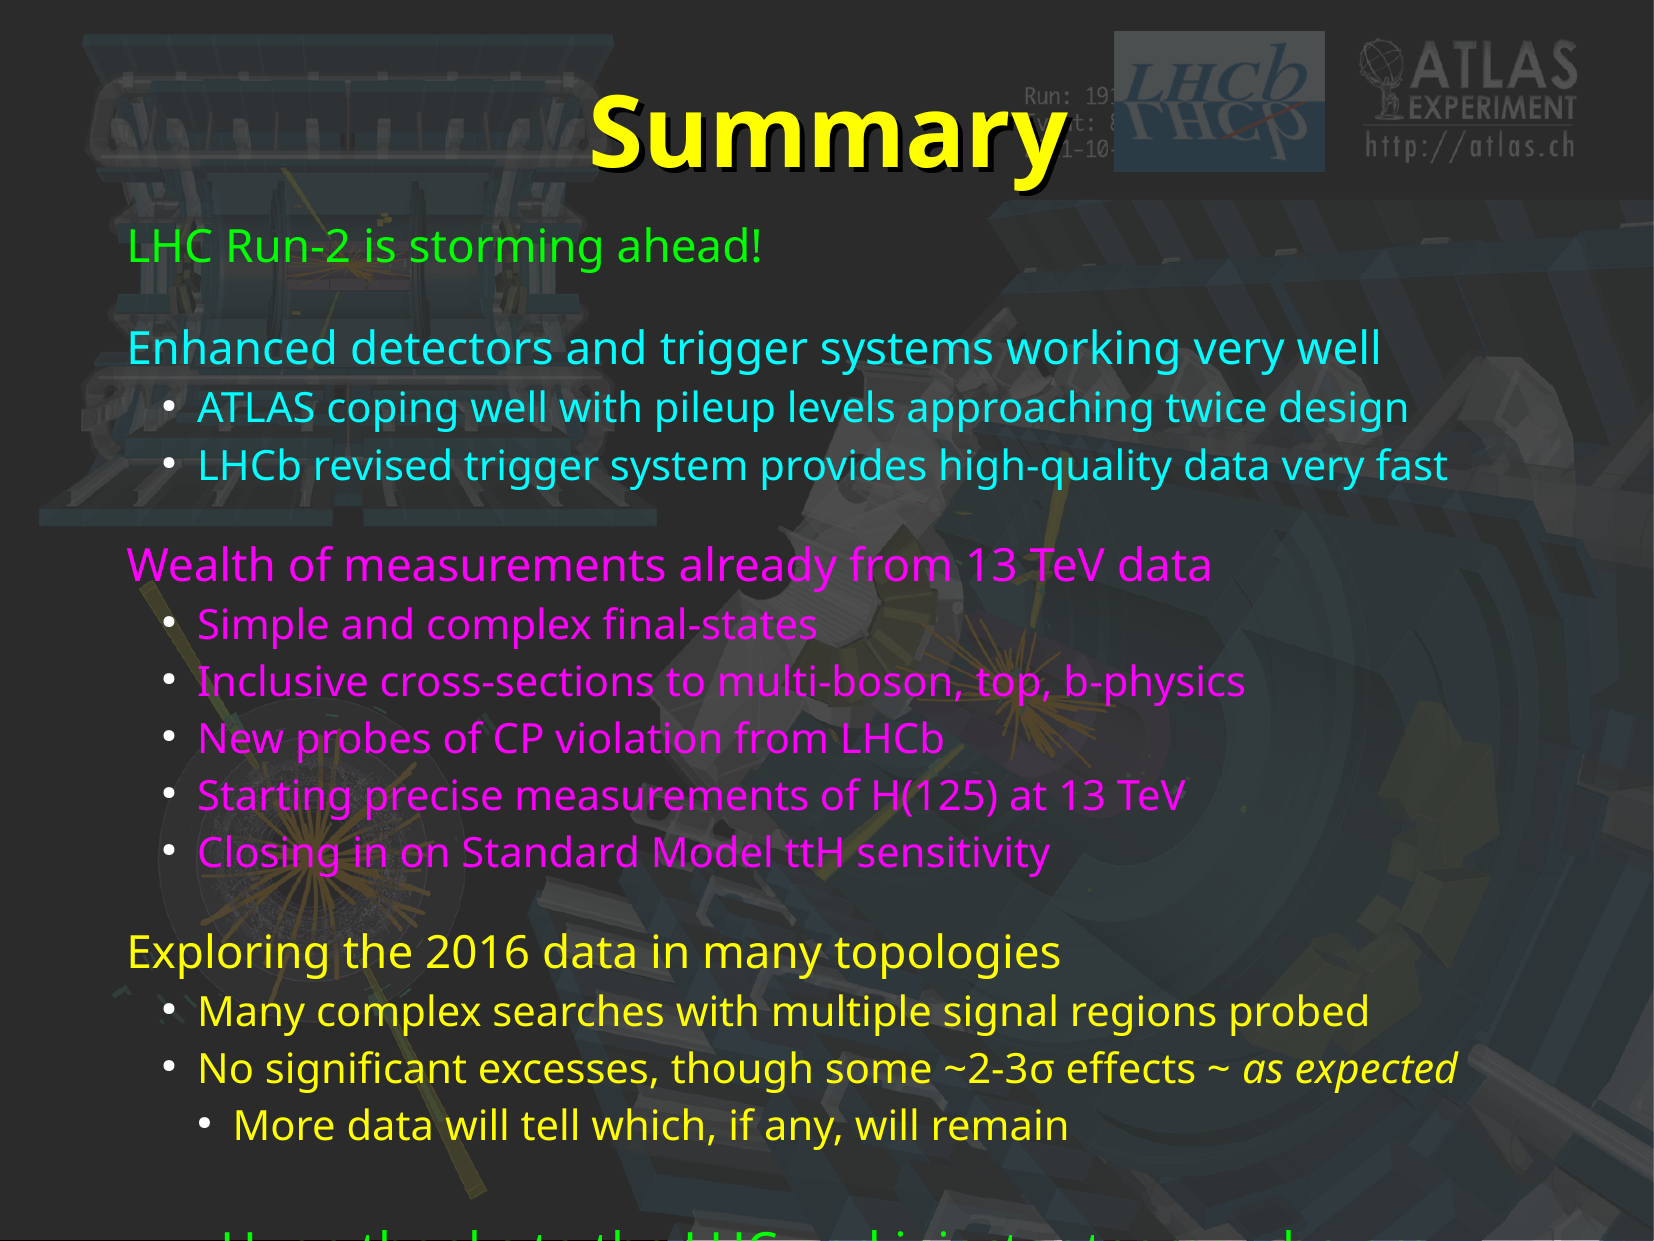

Summary
LHC Run-2 is storming ahead!
Enhanced detectors and trigger systems working very well
ATLAS coping well with pileup levels approaching twice design
LHCb revised trigger system provides high-quality data very fast
Wealth of measurements already from 13 TeV data
Simple and complex final-states
Inclusive cross-sections to multi-boson, top, b-physics
New probes of CP violation from LHCb
Starting precise measurements of H(125) at 13 TeV
Closing in on Standard Model ttH sensitivity
Exploring the 2016 data in many topologies
Many complex searches with multiple signal regions probed
No significant excesses, though some ~2-3σ effects ~ as expected
More data will tell which, if any, will remain
Huge thanks to the LHC and injector teams who are delivering this extraordinary 2016 data sample